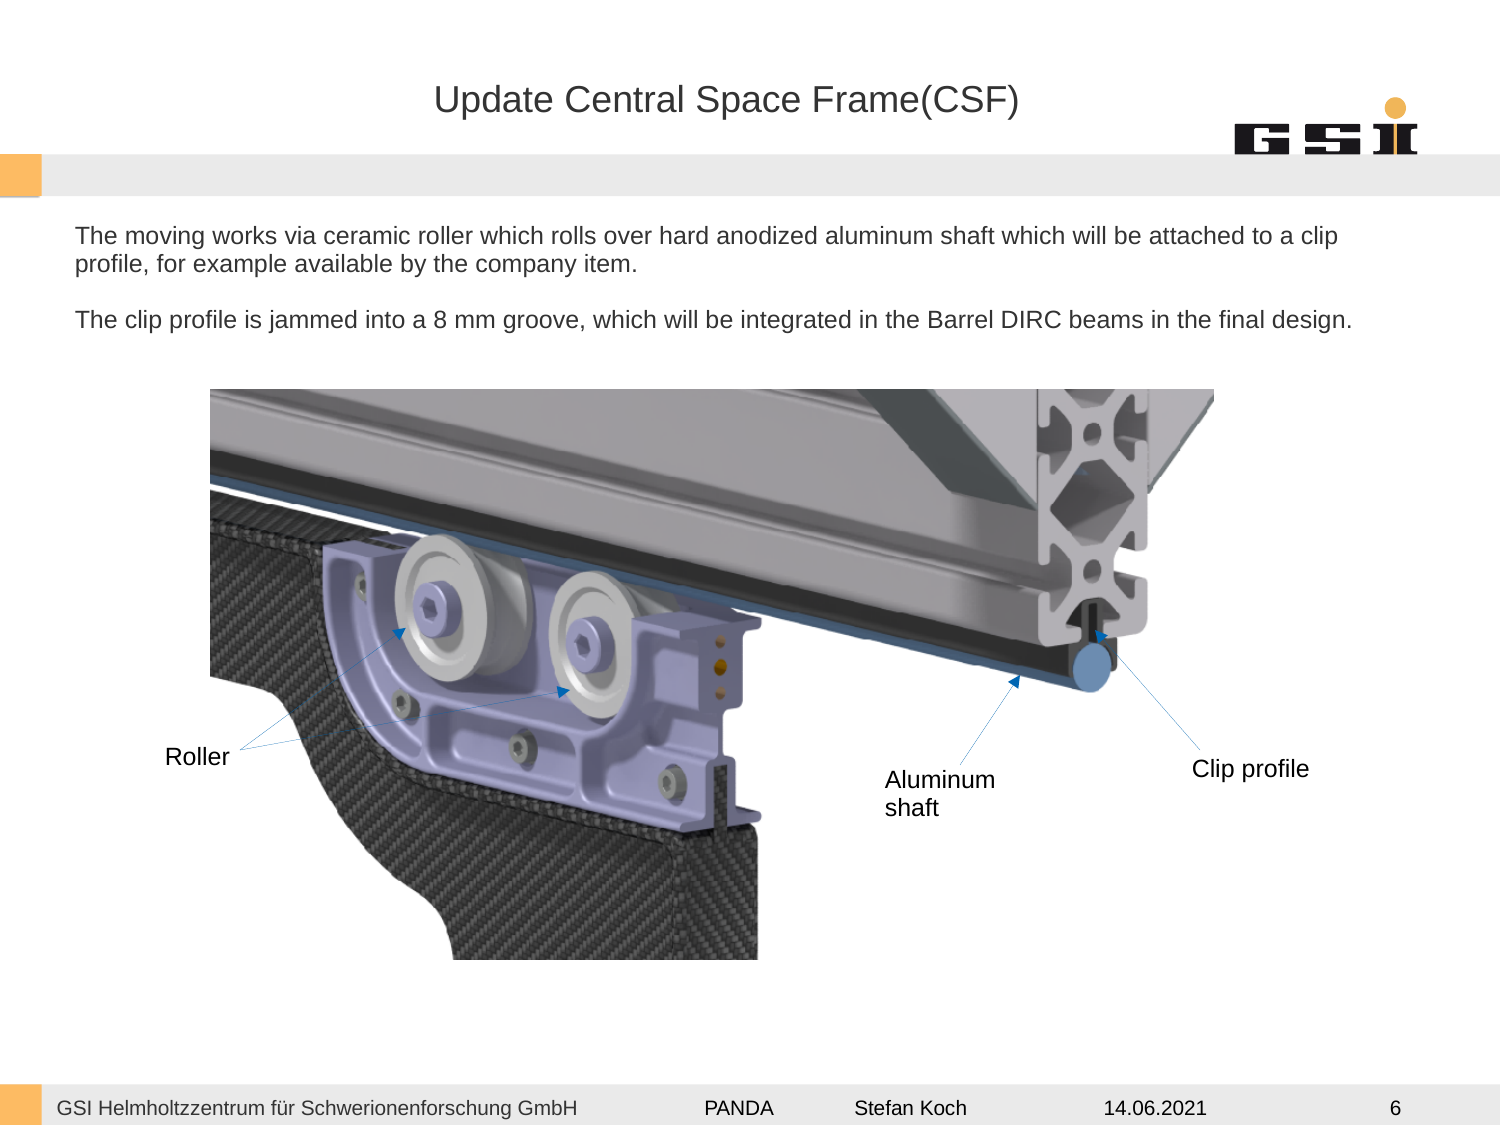

Update Central Space Frame(CSF)
The moving works via ceramic roller which rolls over hard anodized aluminum shaft which will be attached to a clip profile, for example available by the company item.
The clip profile is jammed into a 8 mm groove, which will be integrated in the Barrel DIRC beams in the final design.
Roller
Clip profile
Aluminum shaft